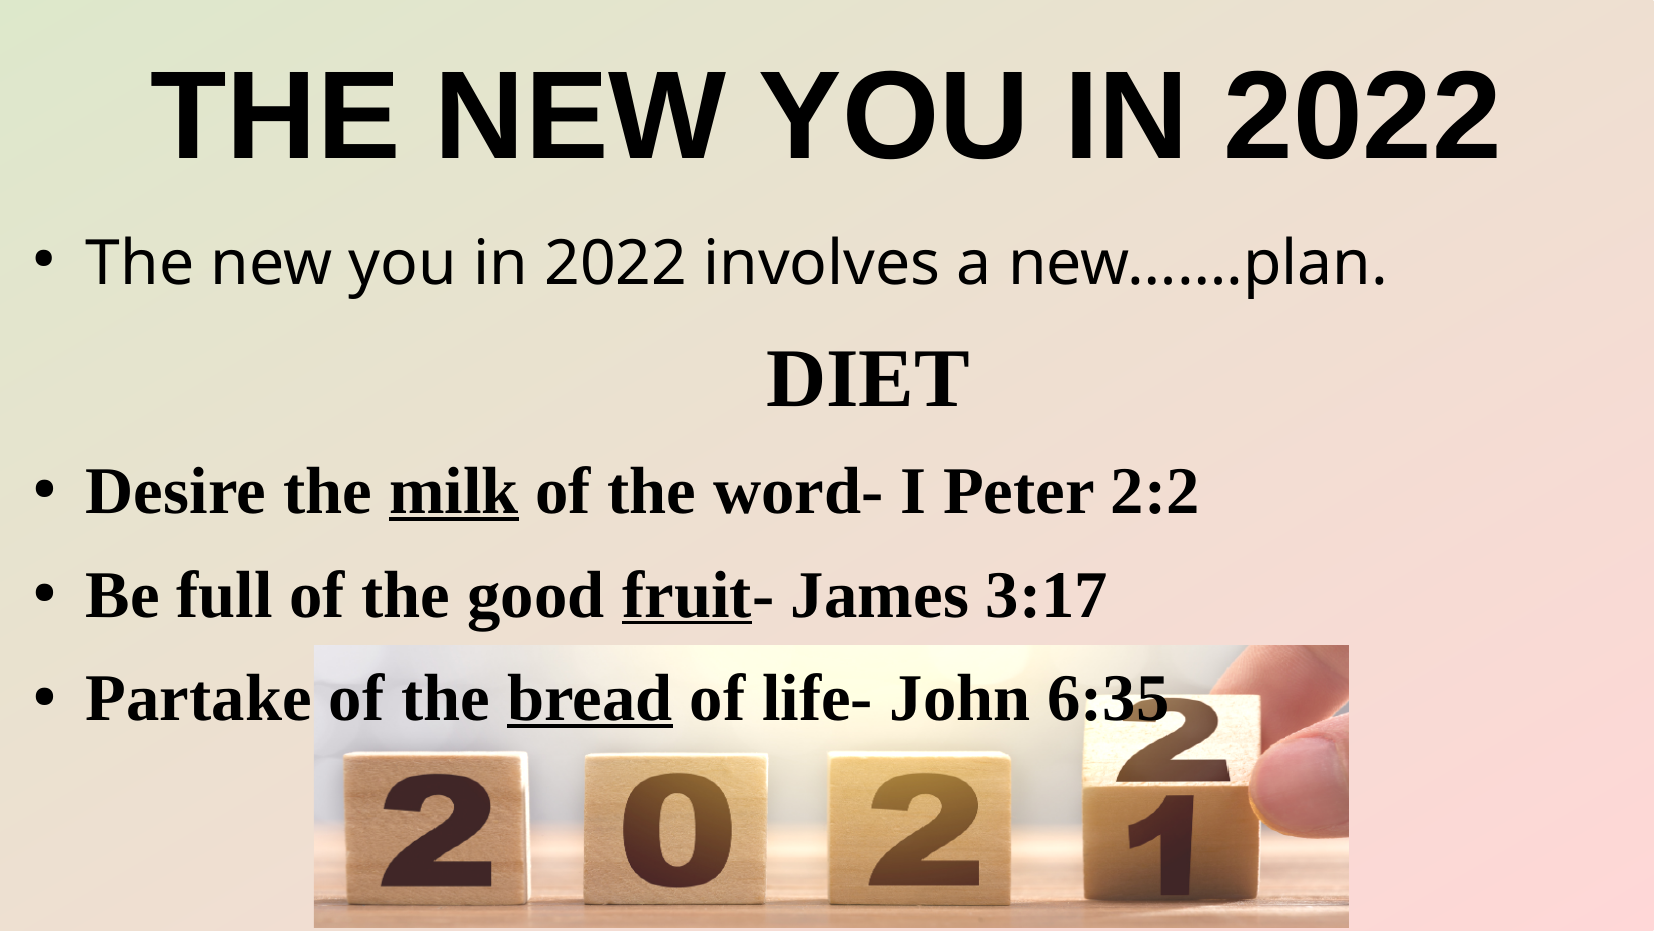

# THE NEW YOU IN 2022
The new you in 2022 involves a new…….plan.
DIET
Desire the milk of the word- I Peter 2:2
Be full of the good fruit- James 3:17
Partake of the bread of life- John 6:35